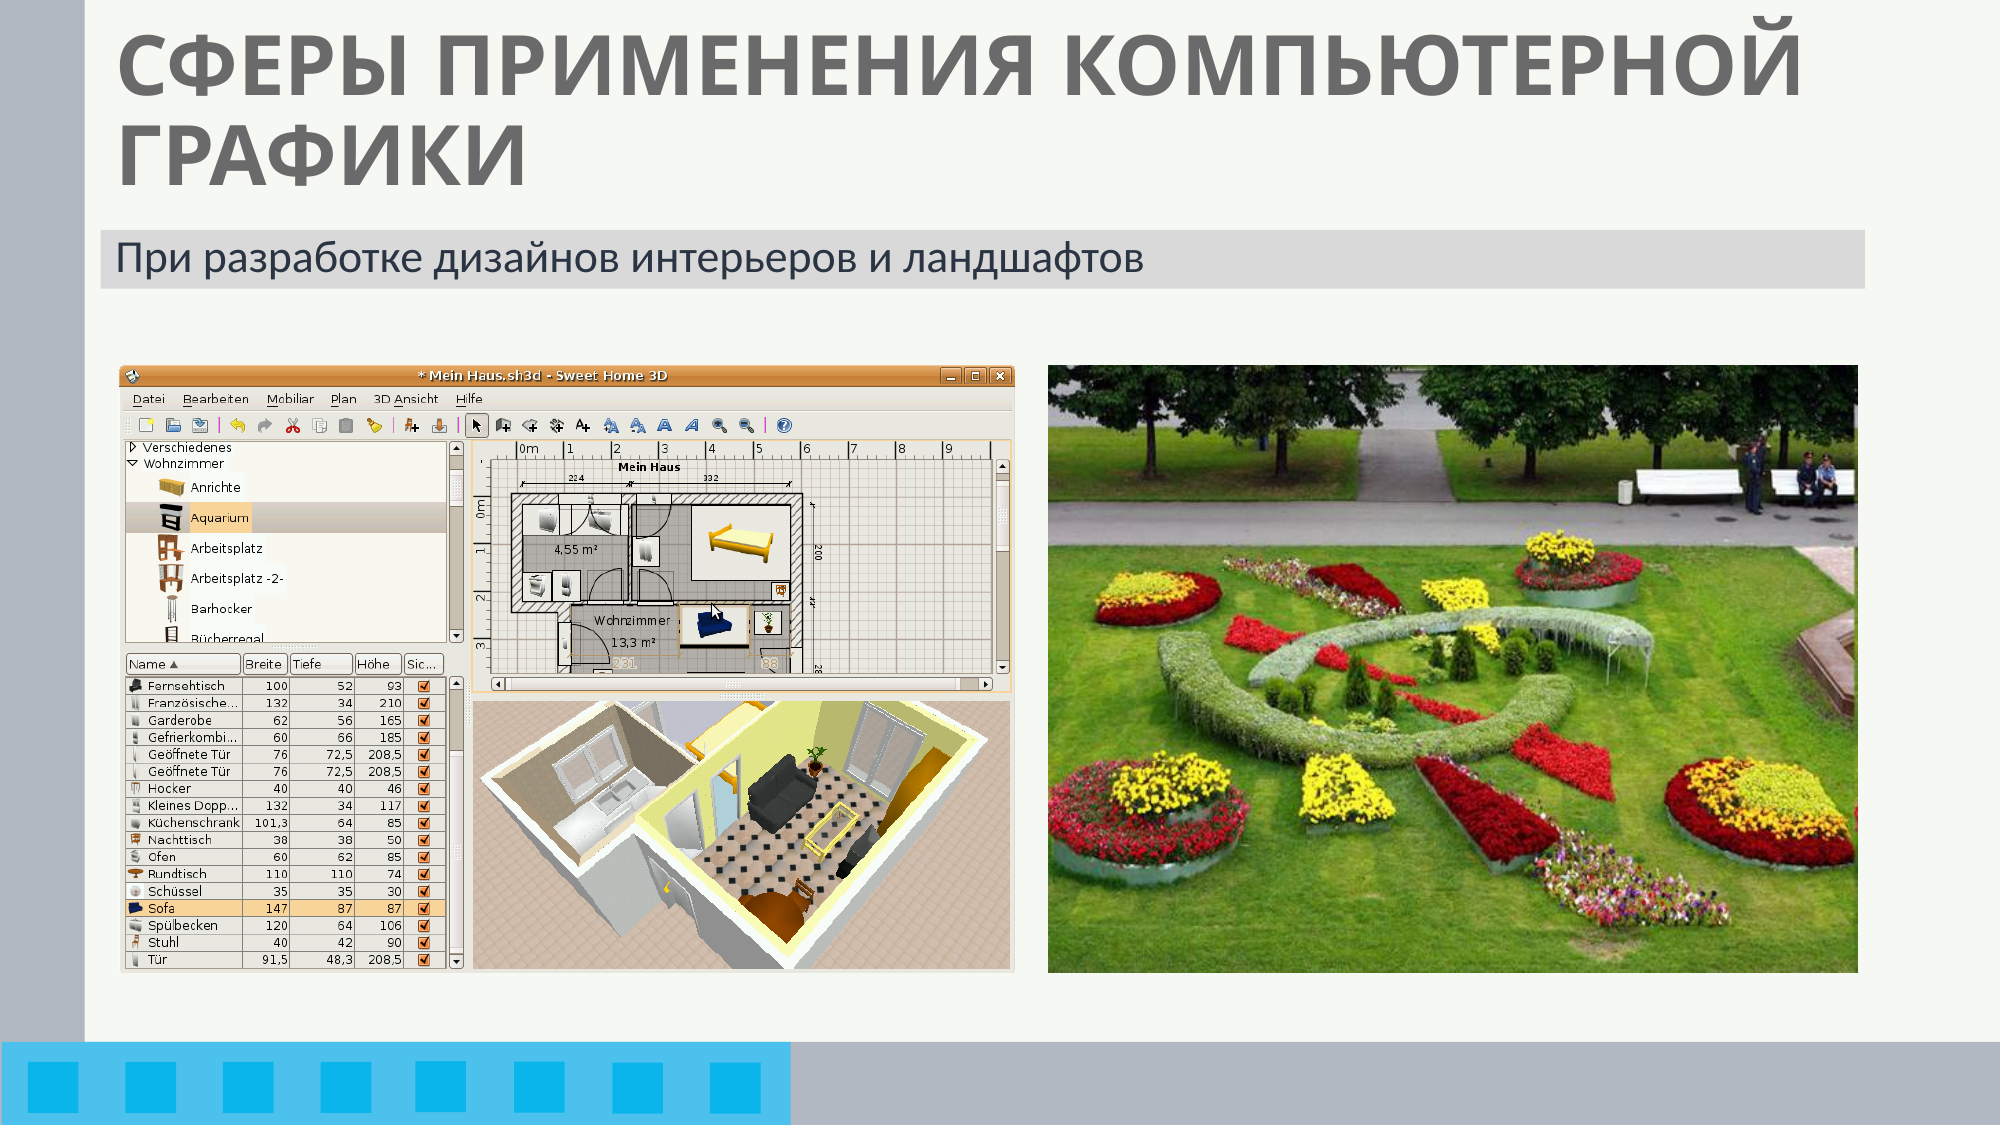

СФЕРЫ ПРИМЕНЕНИЯ КОМПЬЮТЕРНОЙ ГРАФИКИ
При разработке дизайнов интерьеров и ландшафтов